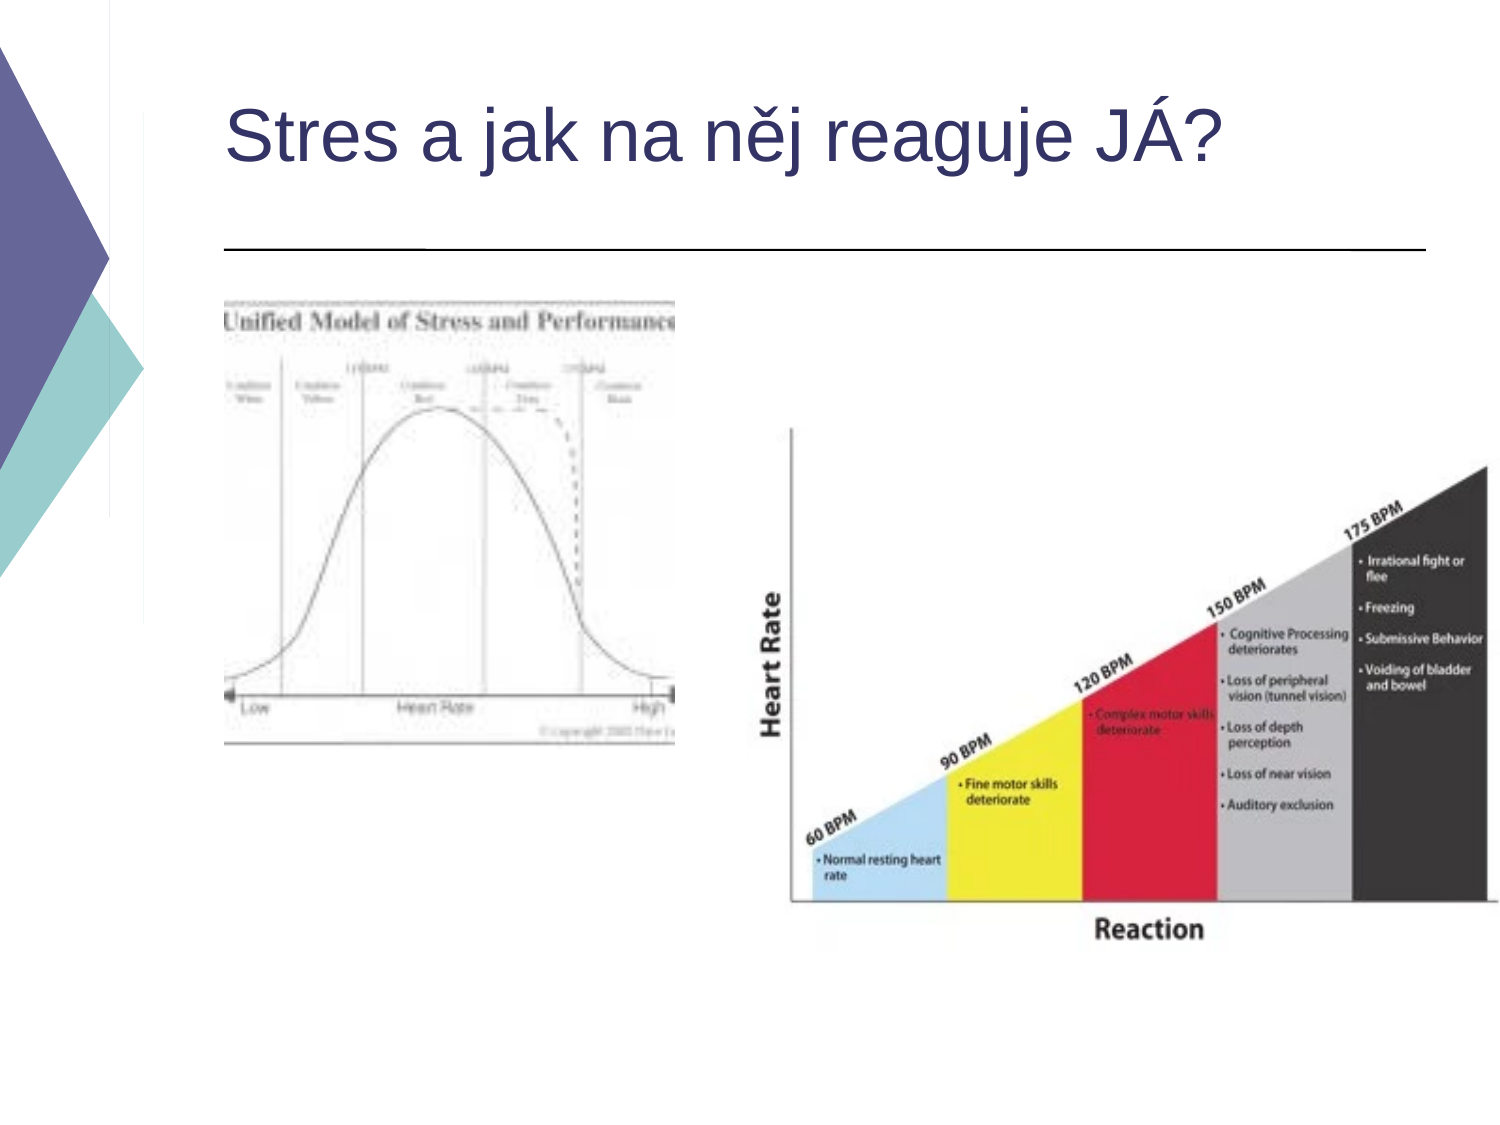

# Stres a jak na něj reaguje JÁ?